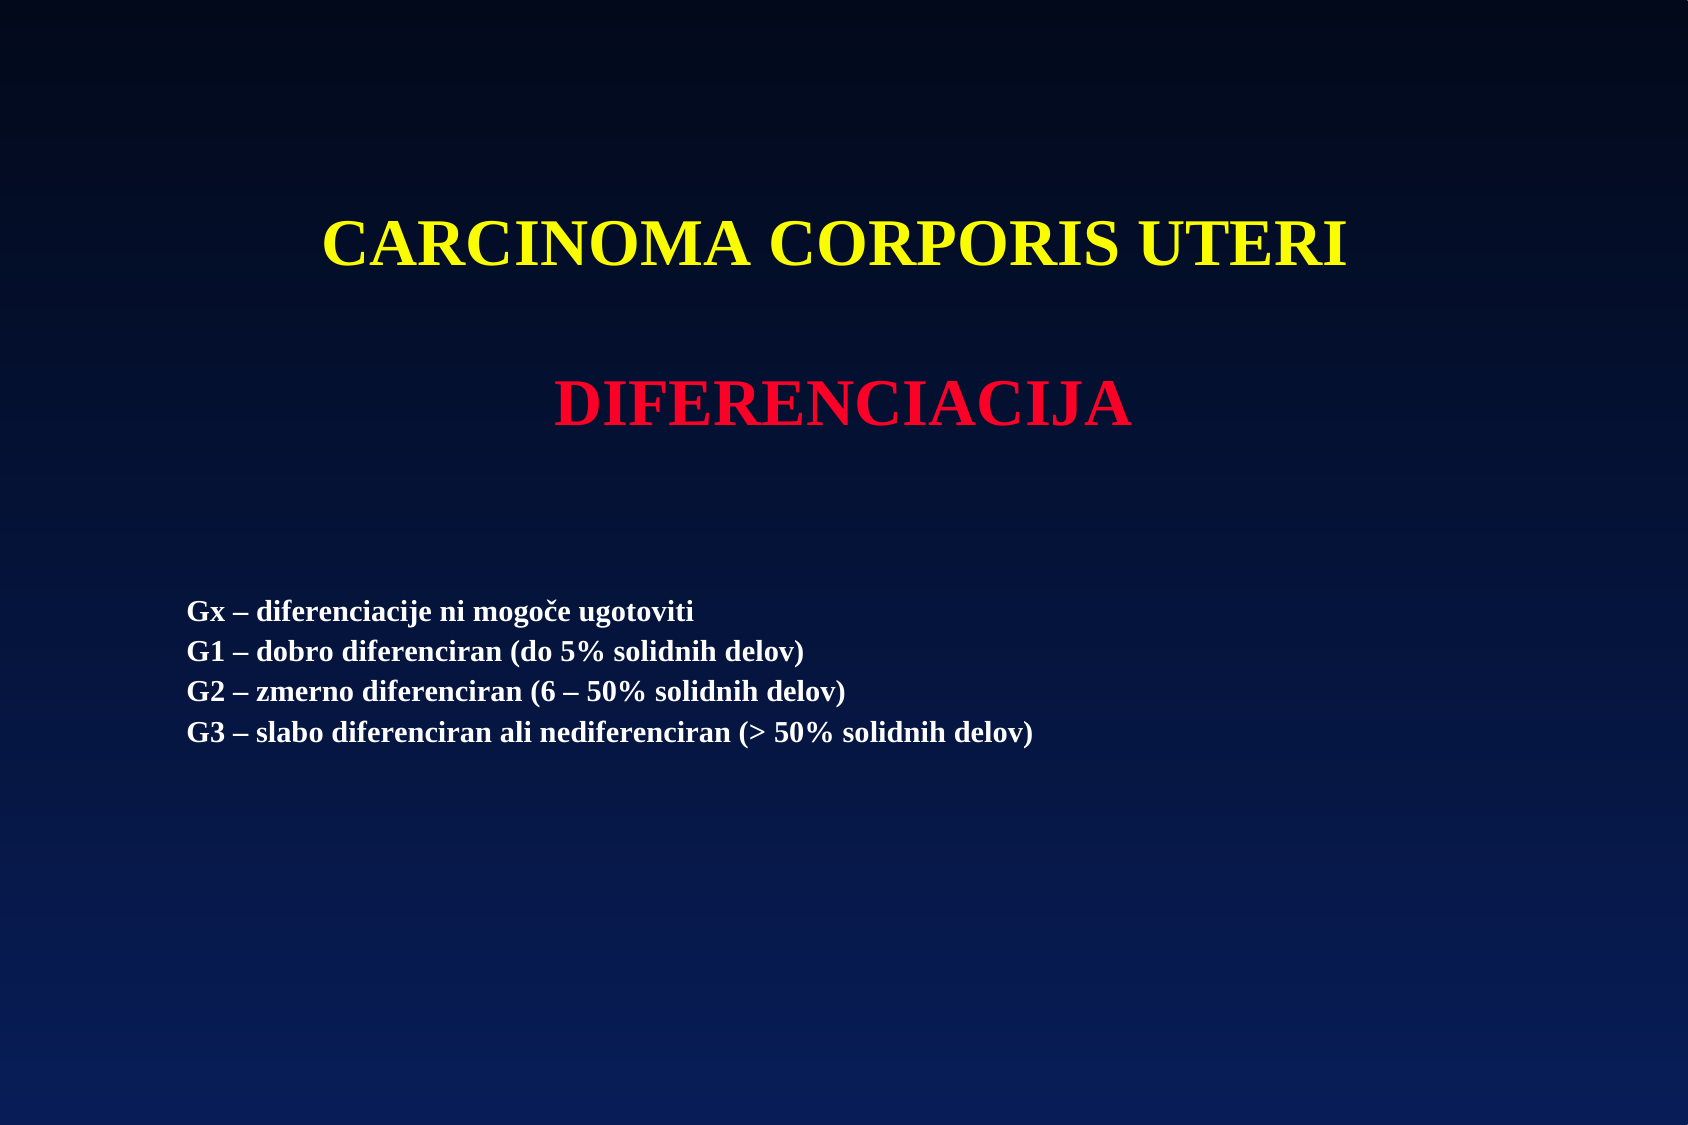

# CARCINOMA CORPORIS UTERI DIFERENCIACIJA
	Gx – diferenciacije ni mogoče ugotoviti
	G1 – dobro diferenciran (do 5% solidnih delov)
	G2 – zmerno diferenciran (6 – 50% solidnih delov)
	G3 – slabo diferenciran ali nediferenciran (> 50% solidnih delov)